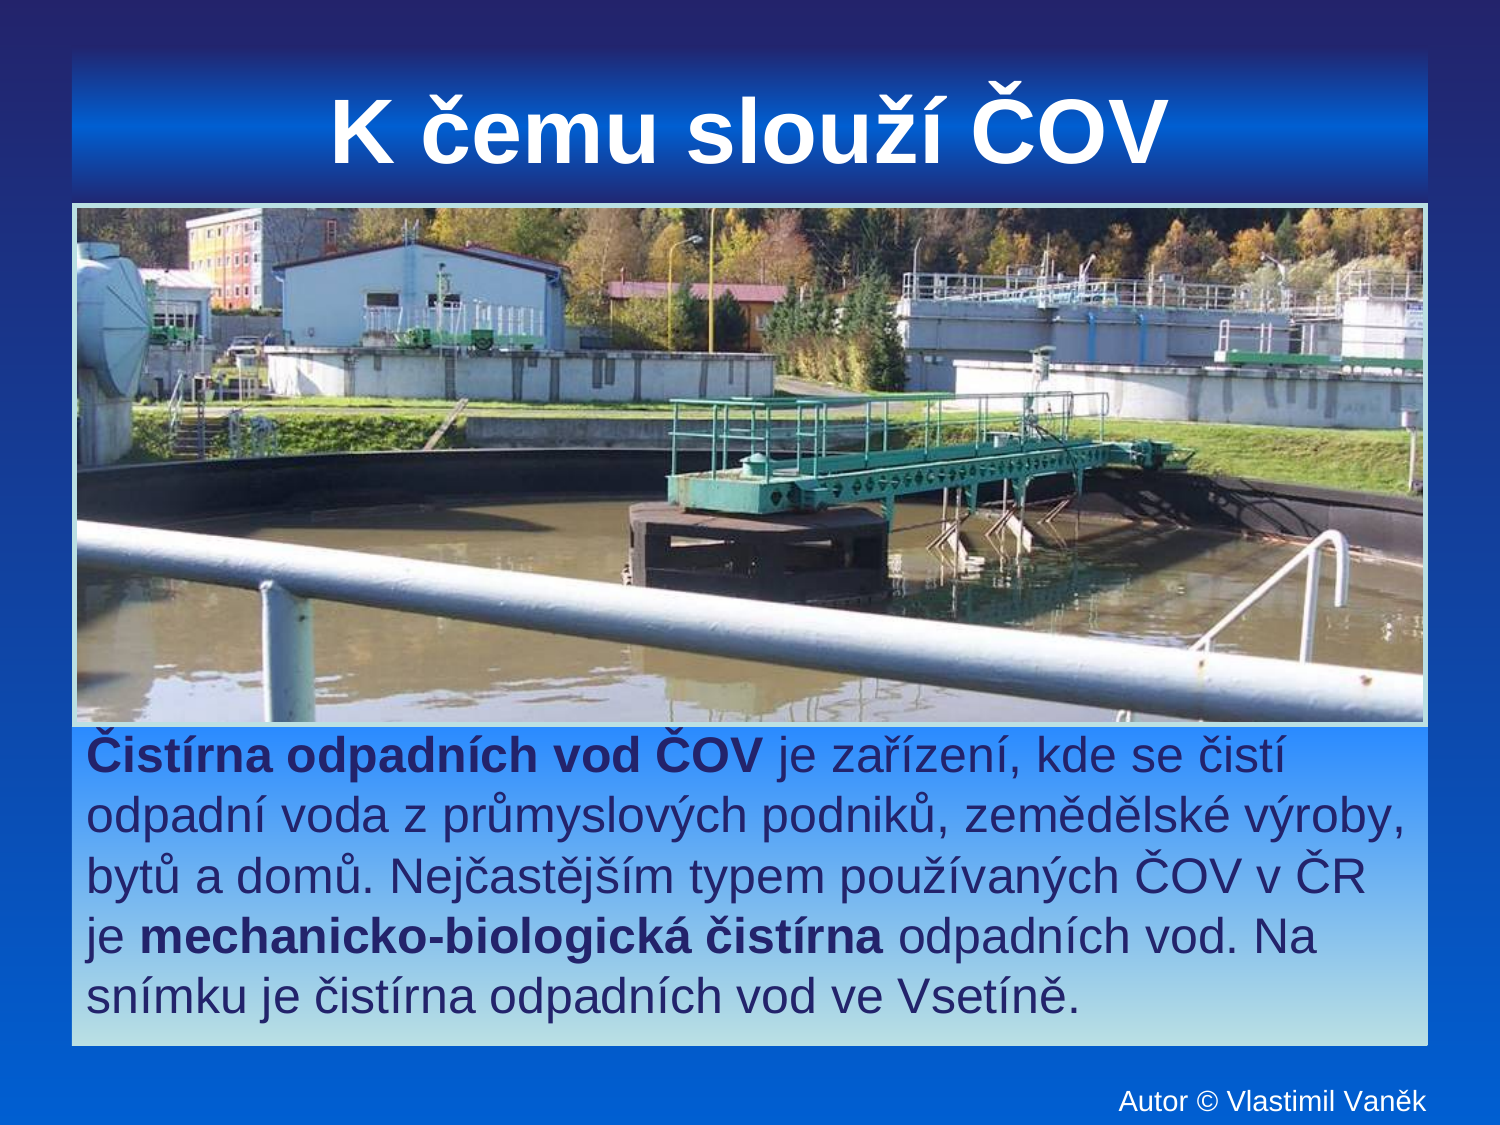

# K čemu slouží ČOV
Čistírna odpadních vod ČOV je zařízení, kde se čistí
odpadní voda z průmyslových podniků, zemědělské výroby,
bytů a domů. Nejčastějším typem používaných ČOV v ČR
je mechanicko-biologická čistírna odpadních vod. Na
snímku je čistírna odpadních vod ve Vsetíně.
Autor © Vlastimil Vaněk